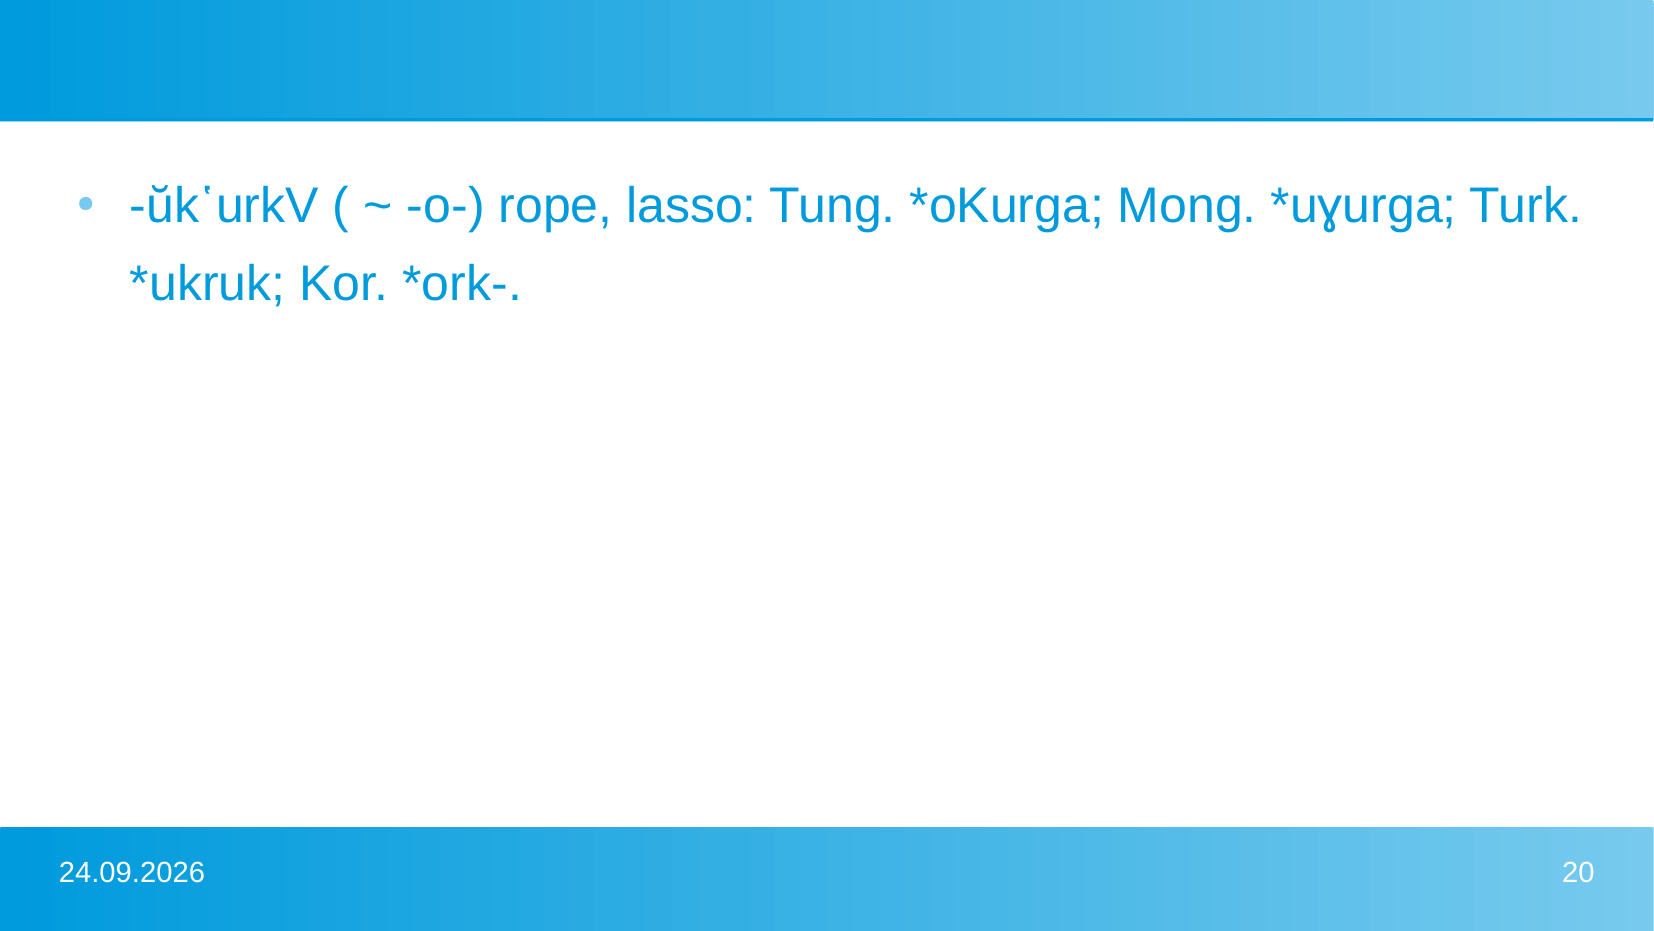

#
-ŭk῾urkV ( ~ -o-) rope, lasso: Tung. *oKurga; Mong. *uɣurga; Turk.
*ukruk; Kor. *ork-.
20